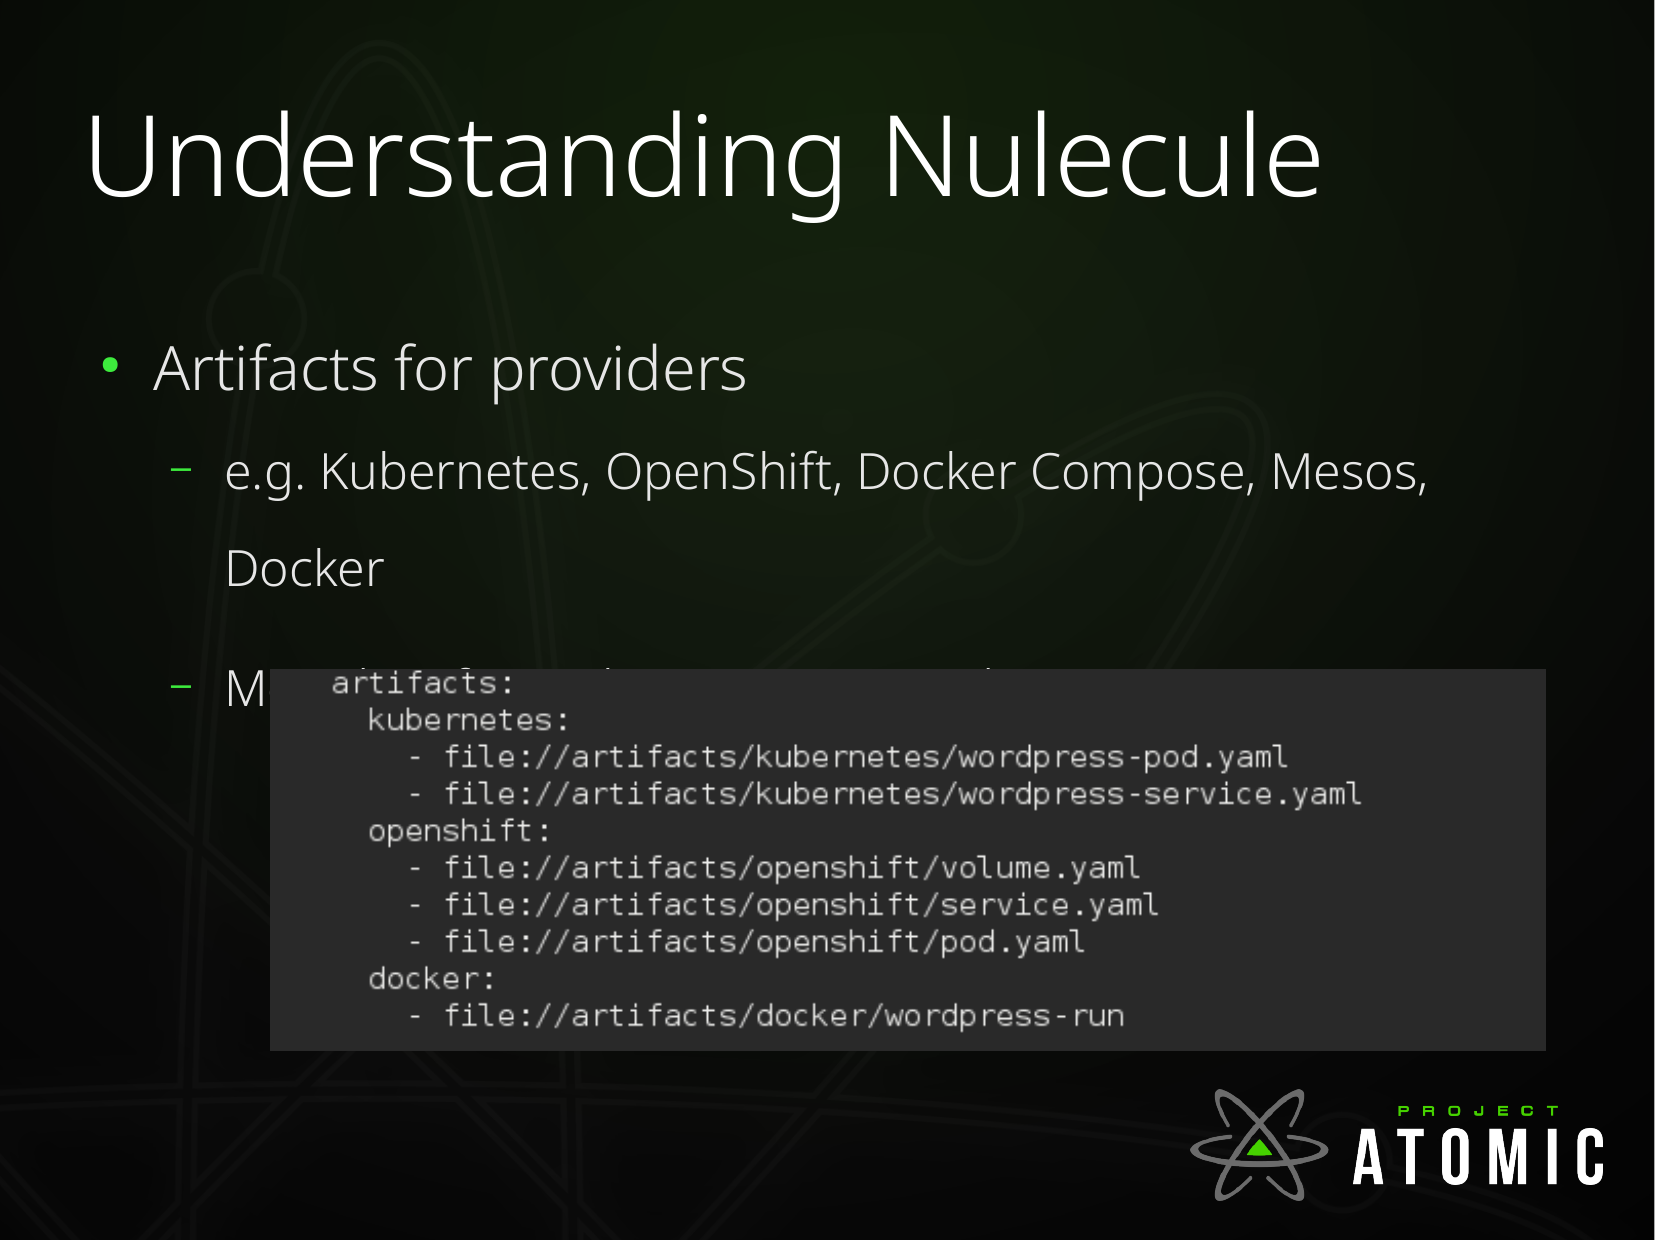

# Understanding Nulecule
Artifacts for providers
e.g. Kubernetes, OpenShift, Docker Compose, Mesos, Docker
Metadata for orchestrators/providers